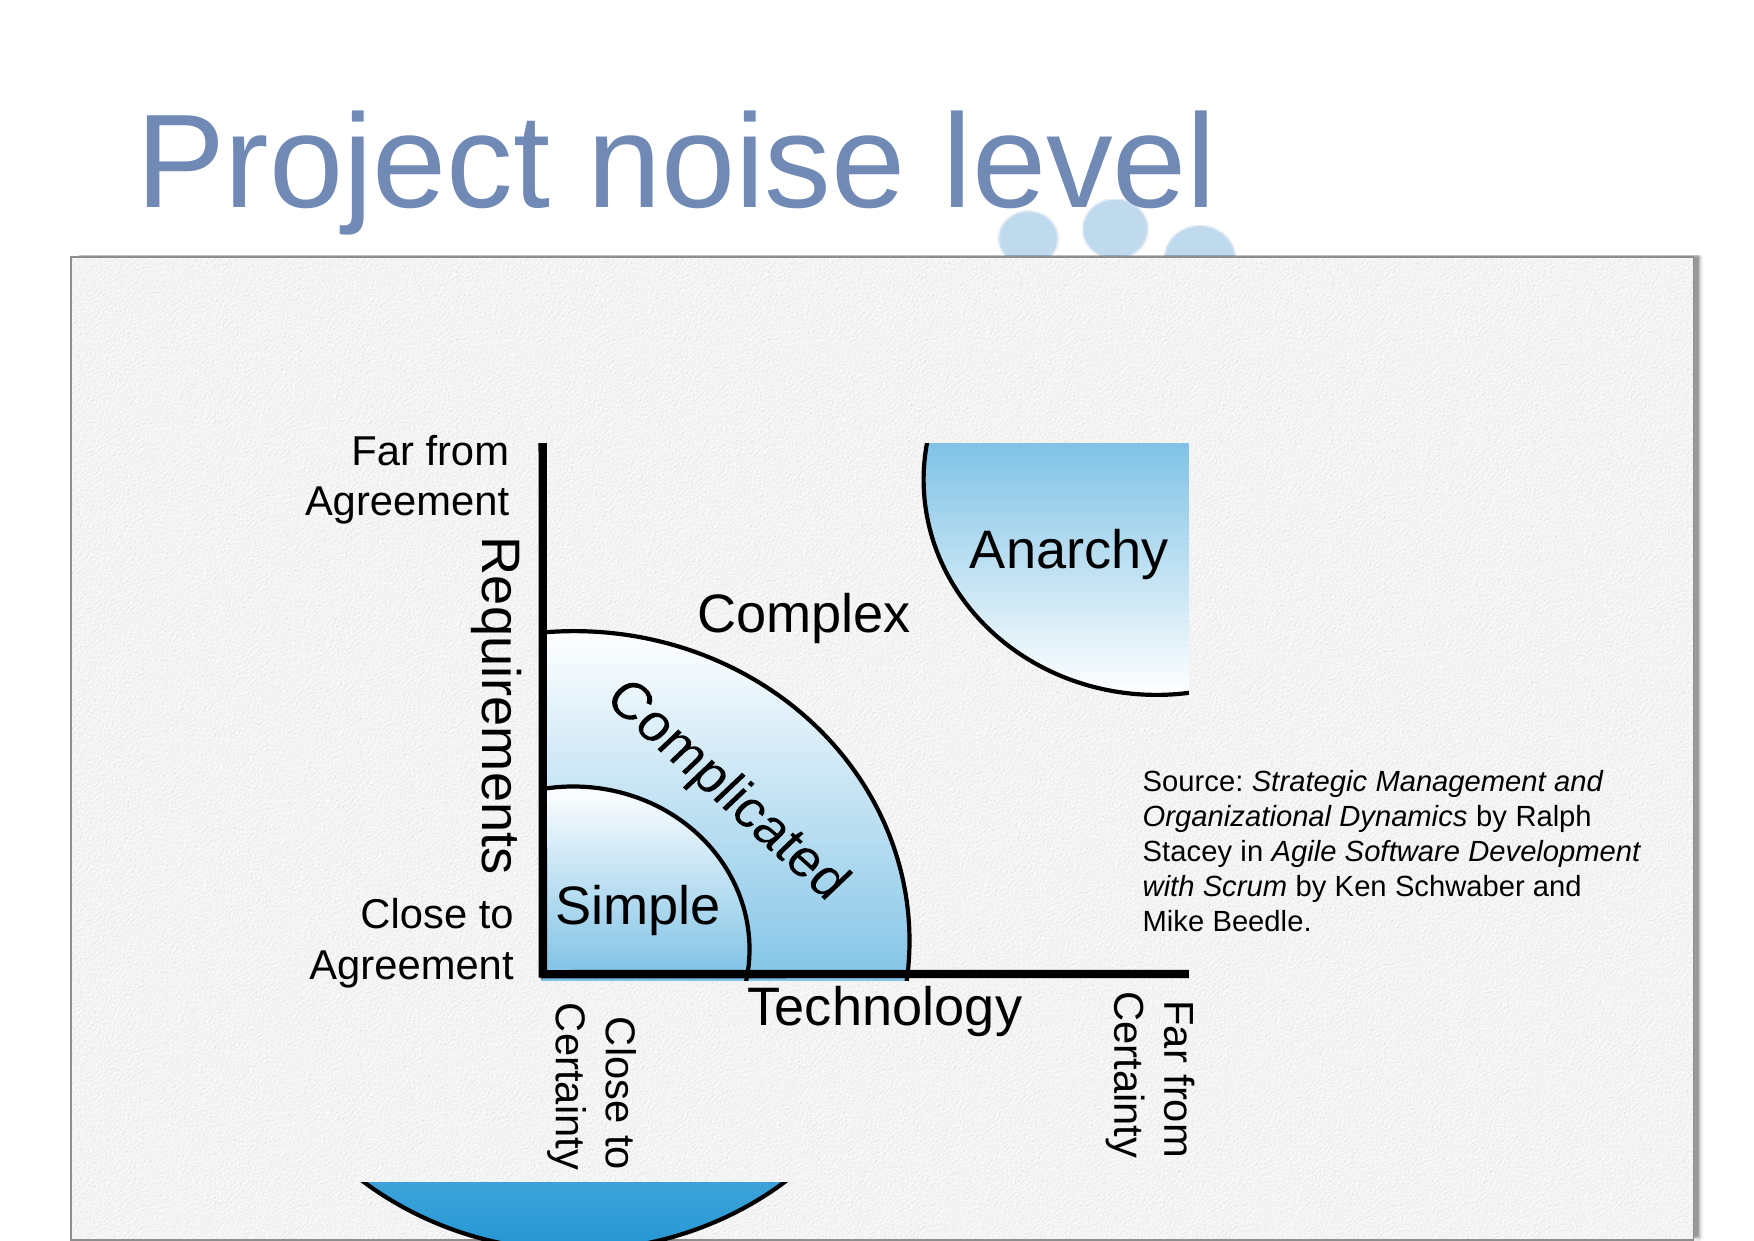

Project noise level
Far from
Agreement
Anarchy
Requirements
Complex
Complicated
Source: Strategic Management and Organizational Dynamics by Ralph Stacey in Agile Software Development with Scrum by Ken Schwaber and Mike Beedle.
Simple
Close to
Agreement
Technology
Far from
Certainty
Close to
Certainty